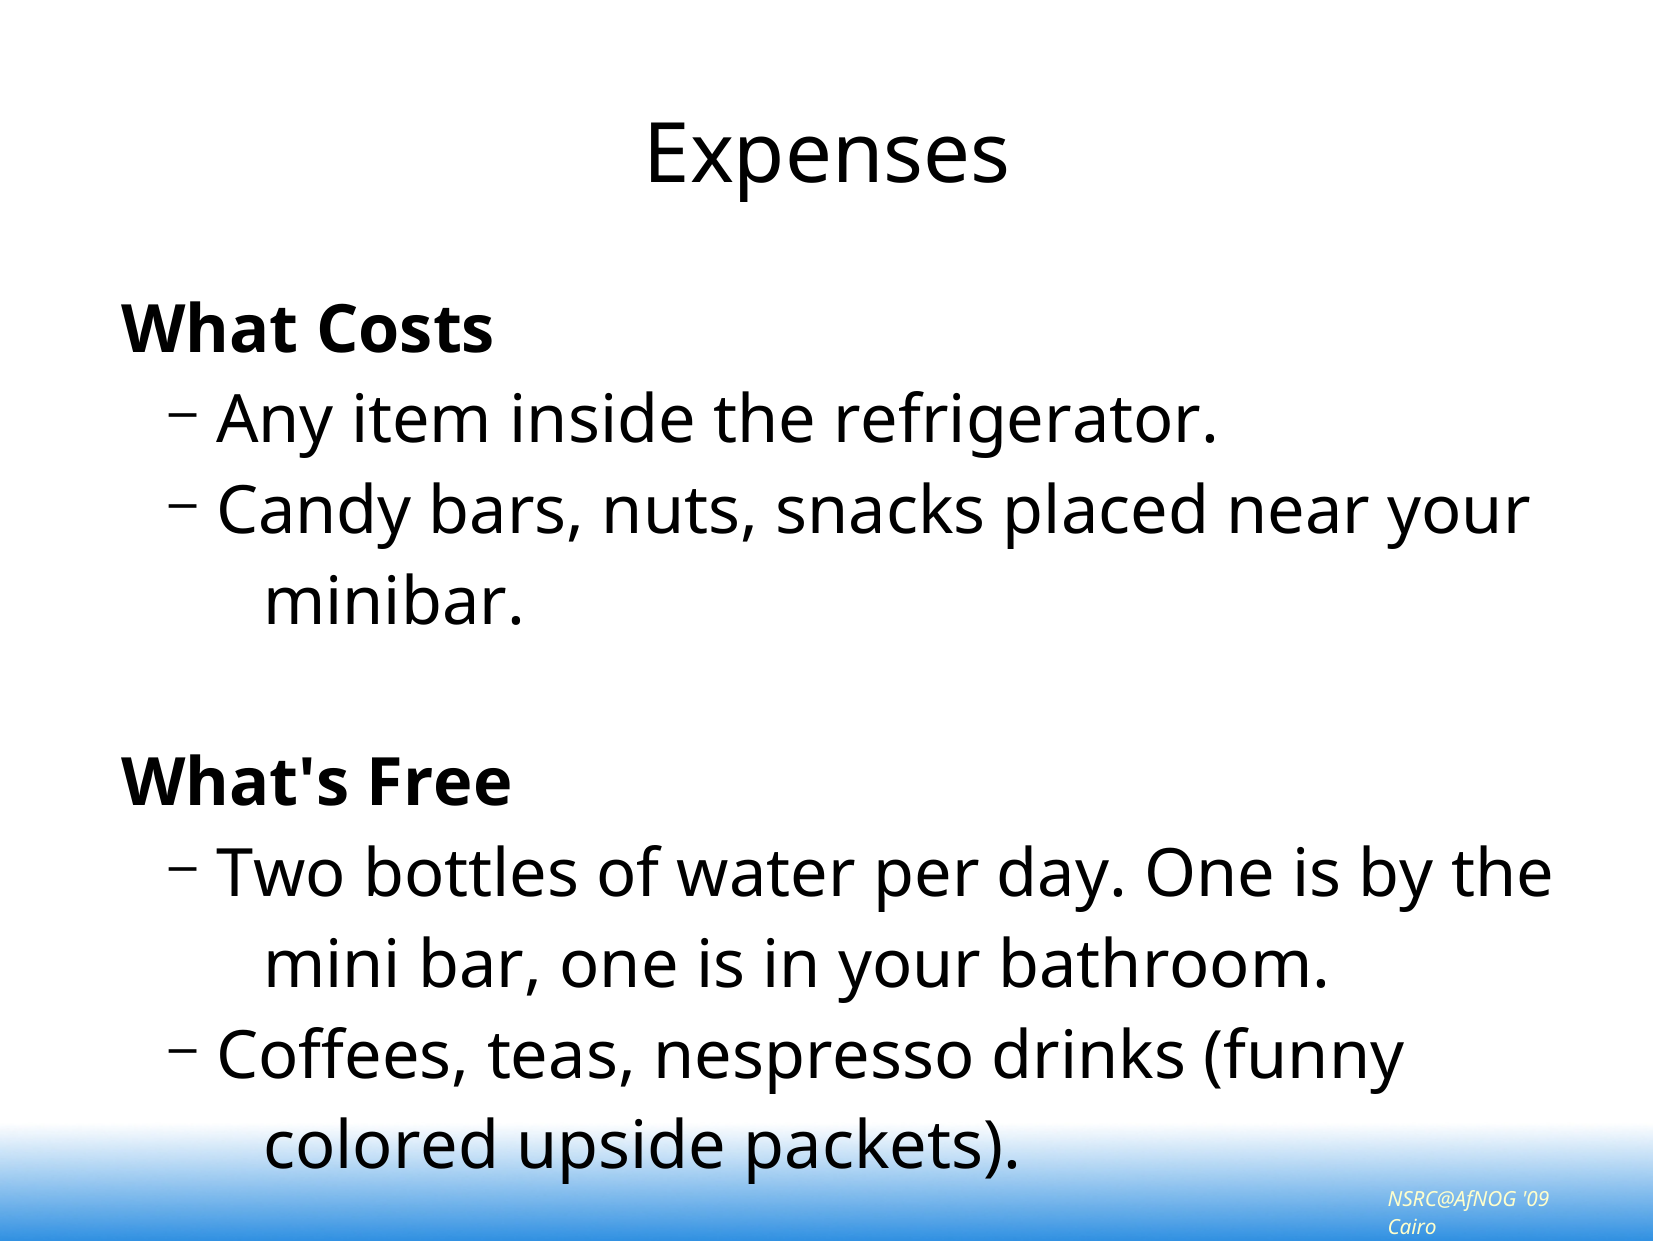

# Expenses
What Costs
Any item inside the refrigerator.
Candy bars, nuts, snacks placed near your minibar.
What's Free
Two bottles of water per day. One is by the mini bar, one is in your bathroom.
Coffees, teas, nespresso drinks (funny colored upside packets).